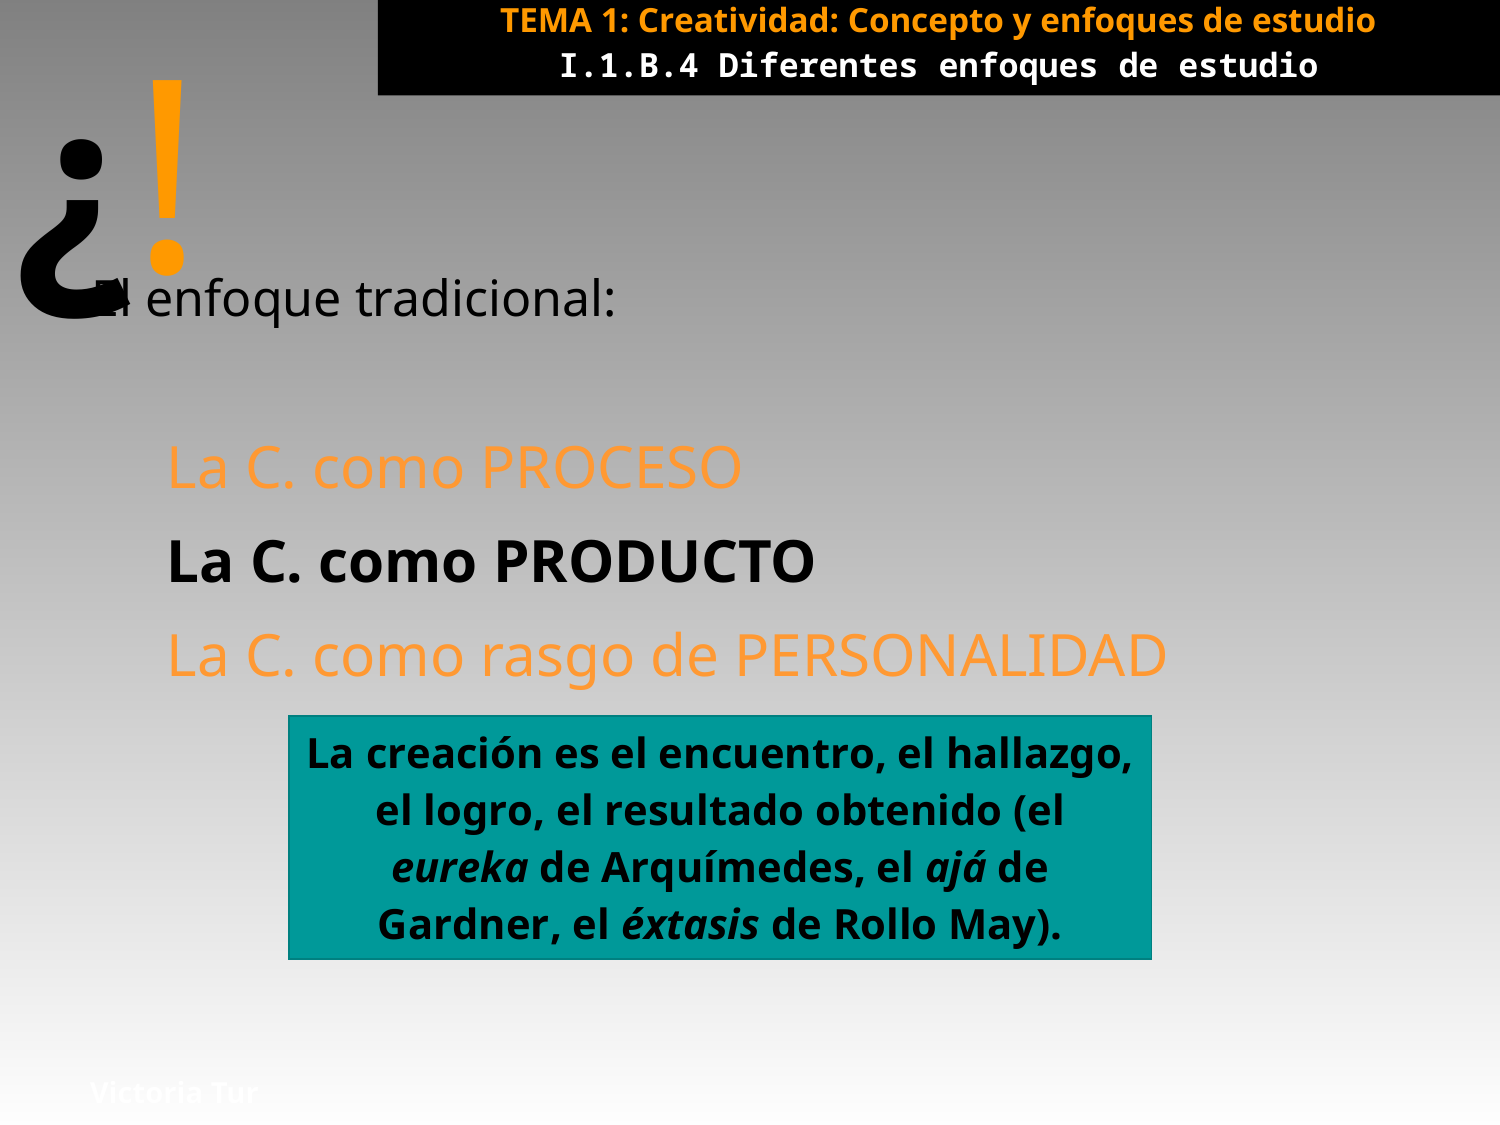

TEMA 1: Creatividad: Concepto y enfoques de estudio
I.1.B.4 Diferentes enfoques de estudio
# El enfoque tradicional:
La C. como PROCESO
La C. como PRODUCTO
La C. como rasgo de PERSONALIDAD
La creación es el encuentro, el hallazgo, el logro, el resultado obtenido (el eureka de Arquímedes, el ajá de Gardner, el éxtasis de Rollo May).